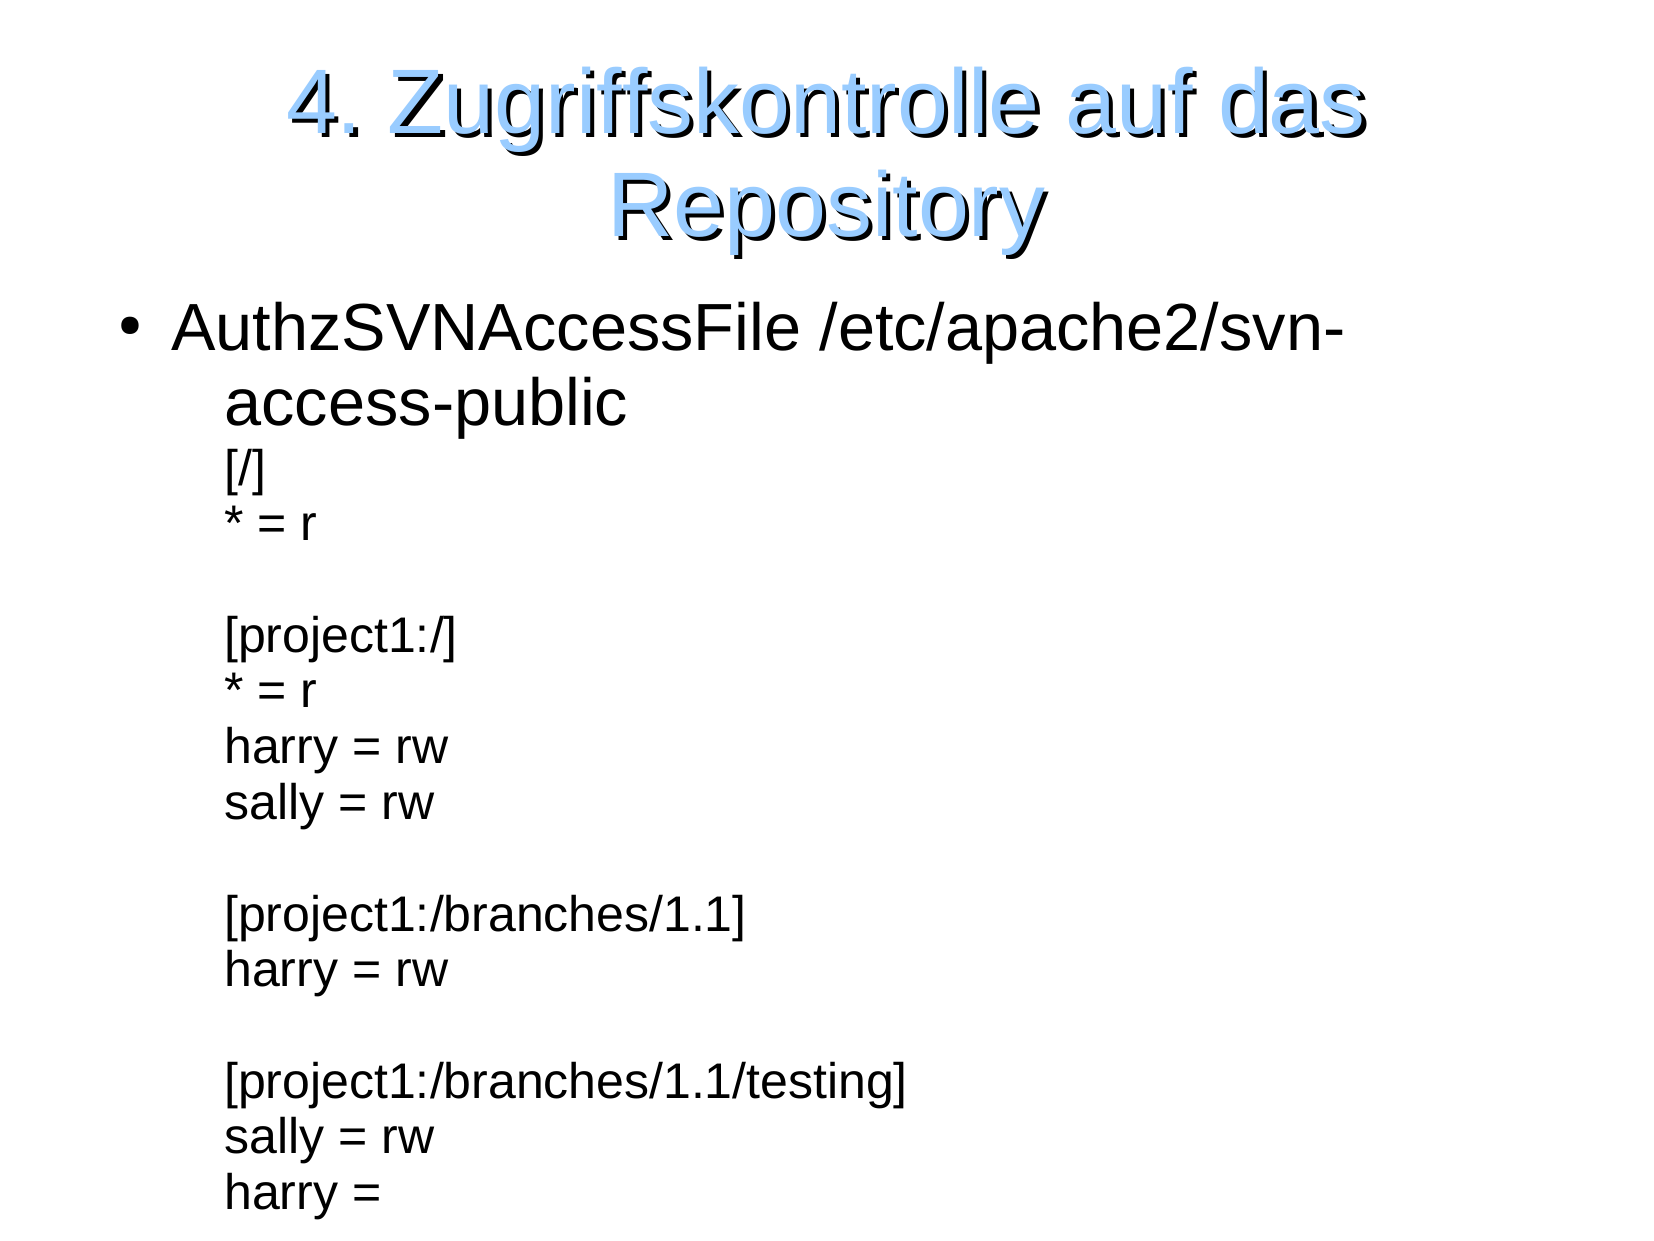

# 4. Zugriffskontrolle auf das Repository
AuthzSVNAccessFile /etc/apache2/svn-access-public
[/]
* = r
[project1:/]
* = r
harry = rw
sally = rw
[project1:/branches/1.1]
harry = rw
[project1:/branches/1.1/testing]
sally = rw
harry =